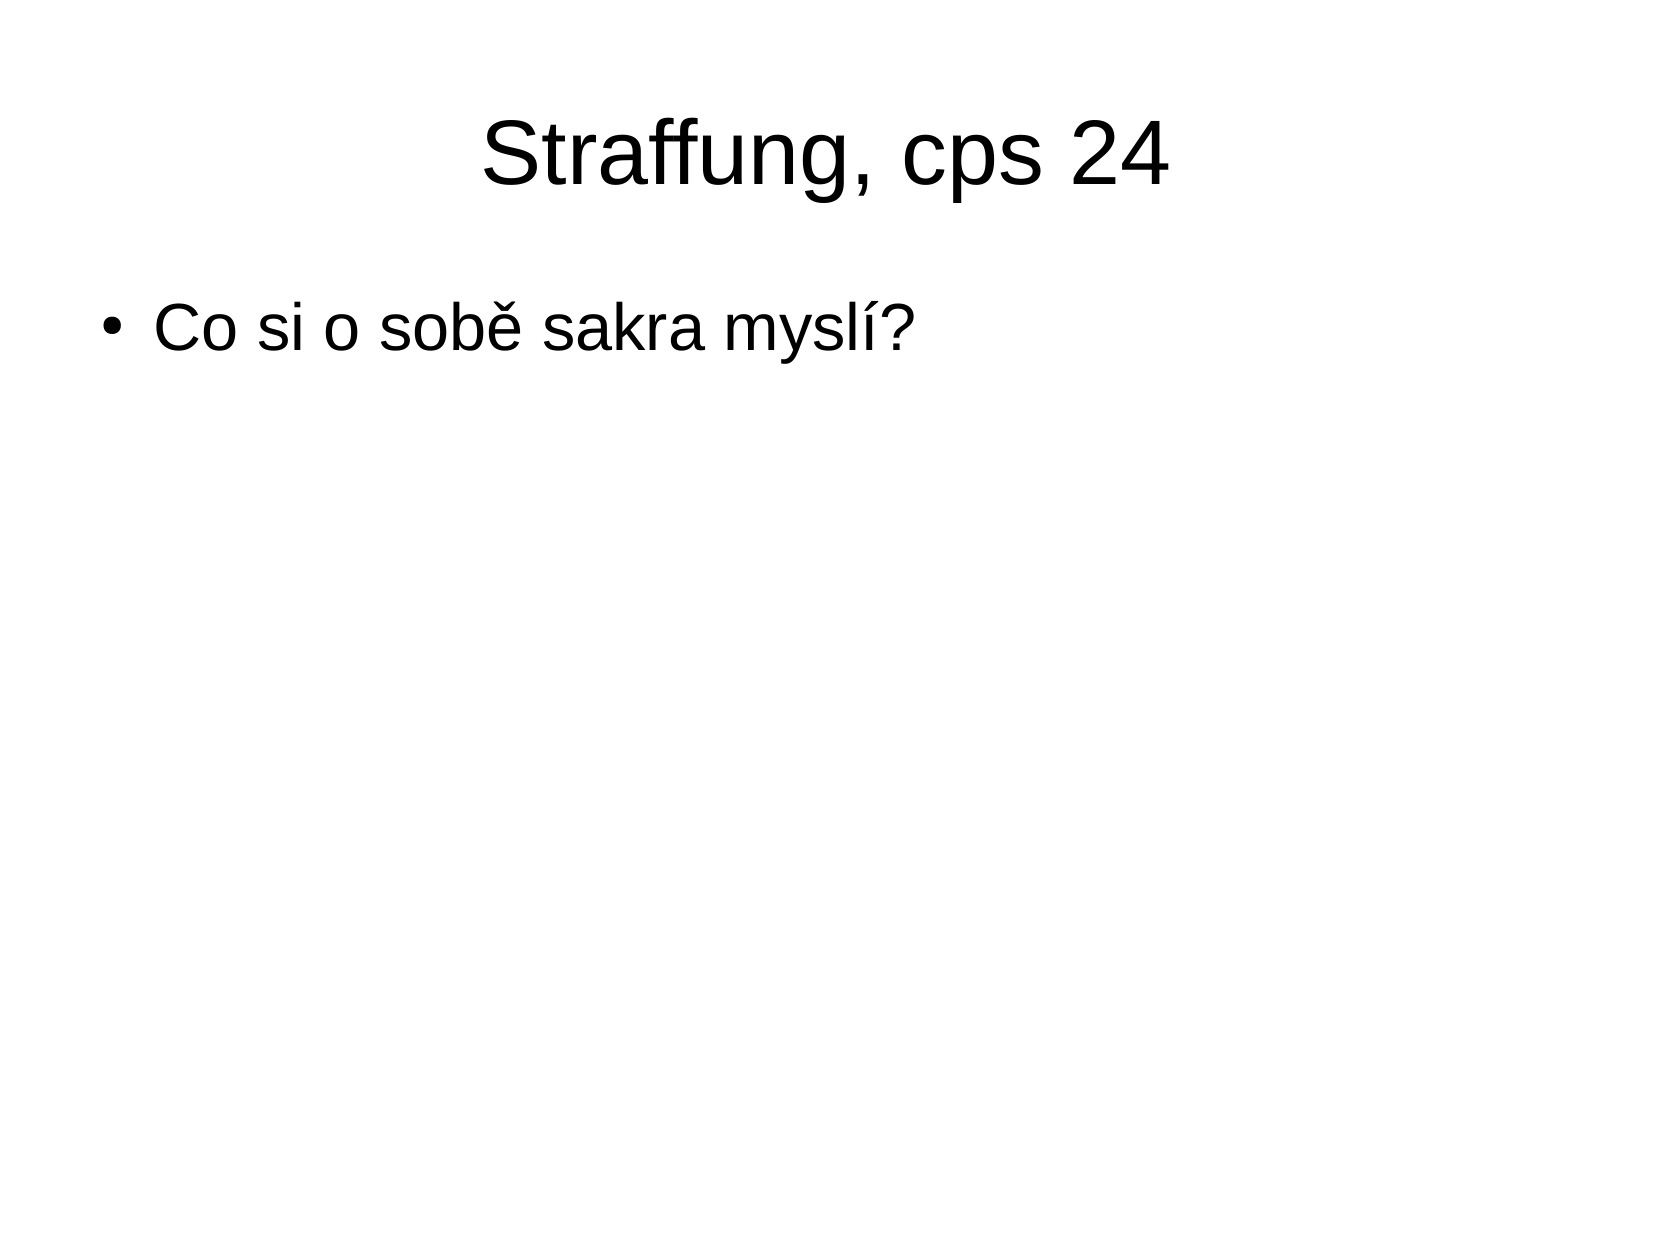

# Straffung, cps 24
Co si o sobě sakra myslí?